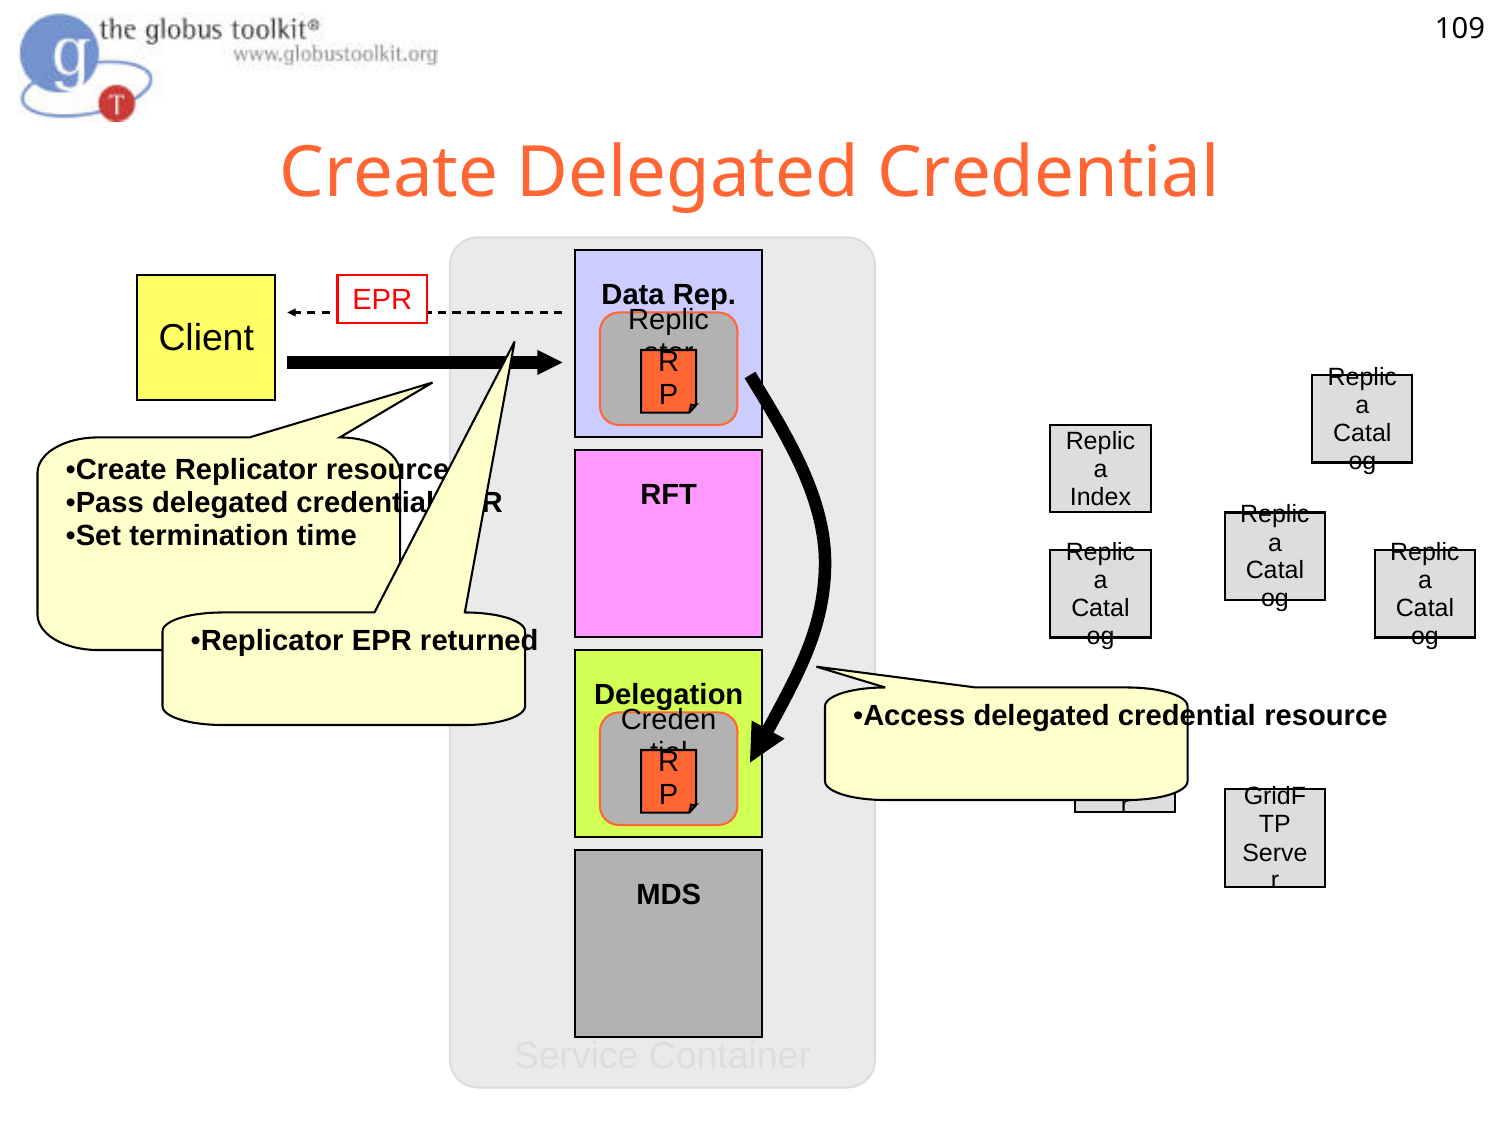

109
# Create Delegated Credential
Service Container
Data Rep.
Client
EPR
Replicator
RP
Replica
Catalog
Replica
Index
Create Replicator resource
Pass delegated credential EPR
Set termination time
RFT
Replica
Catalog
Replica
Catalog
Replica
Catalog
Replicator EPR returned
Delegation
Access delegated credential resource
Credential
RP
GridFTP
Server
GridFTP
Server
MDS